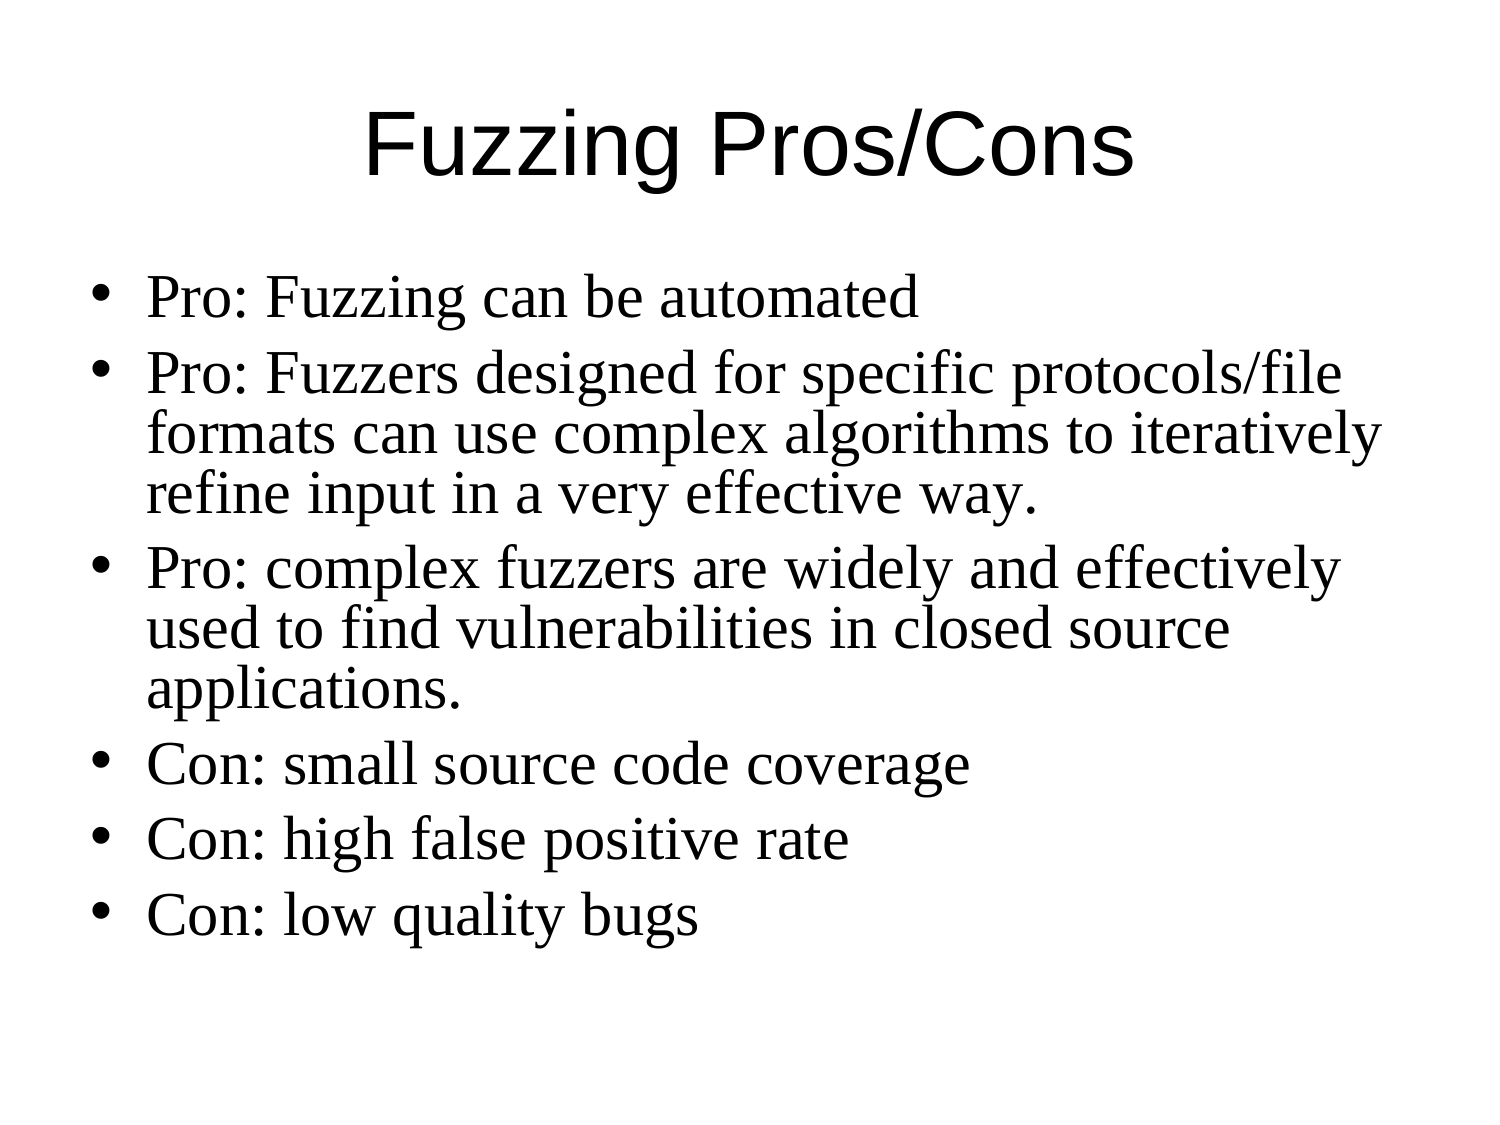

# Fuzzing Pros/Cons
Pro: Fuzzing can be automated
Pro: Fuzzers designed for specific protocols/file formats can use complex algorithms to iteratively refine input in a very effective way.
Pro: complex fuzzers are widely and effectively used to find vulnerabilities in closed source applications.
Con: small source code coverage
Con: high false positive rate
Con: low quality bugs